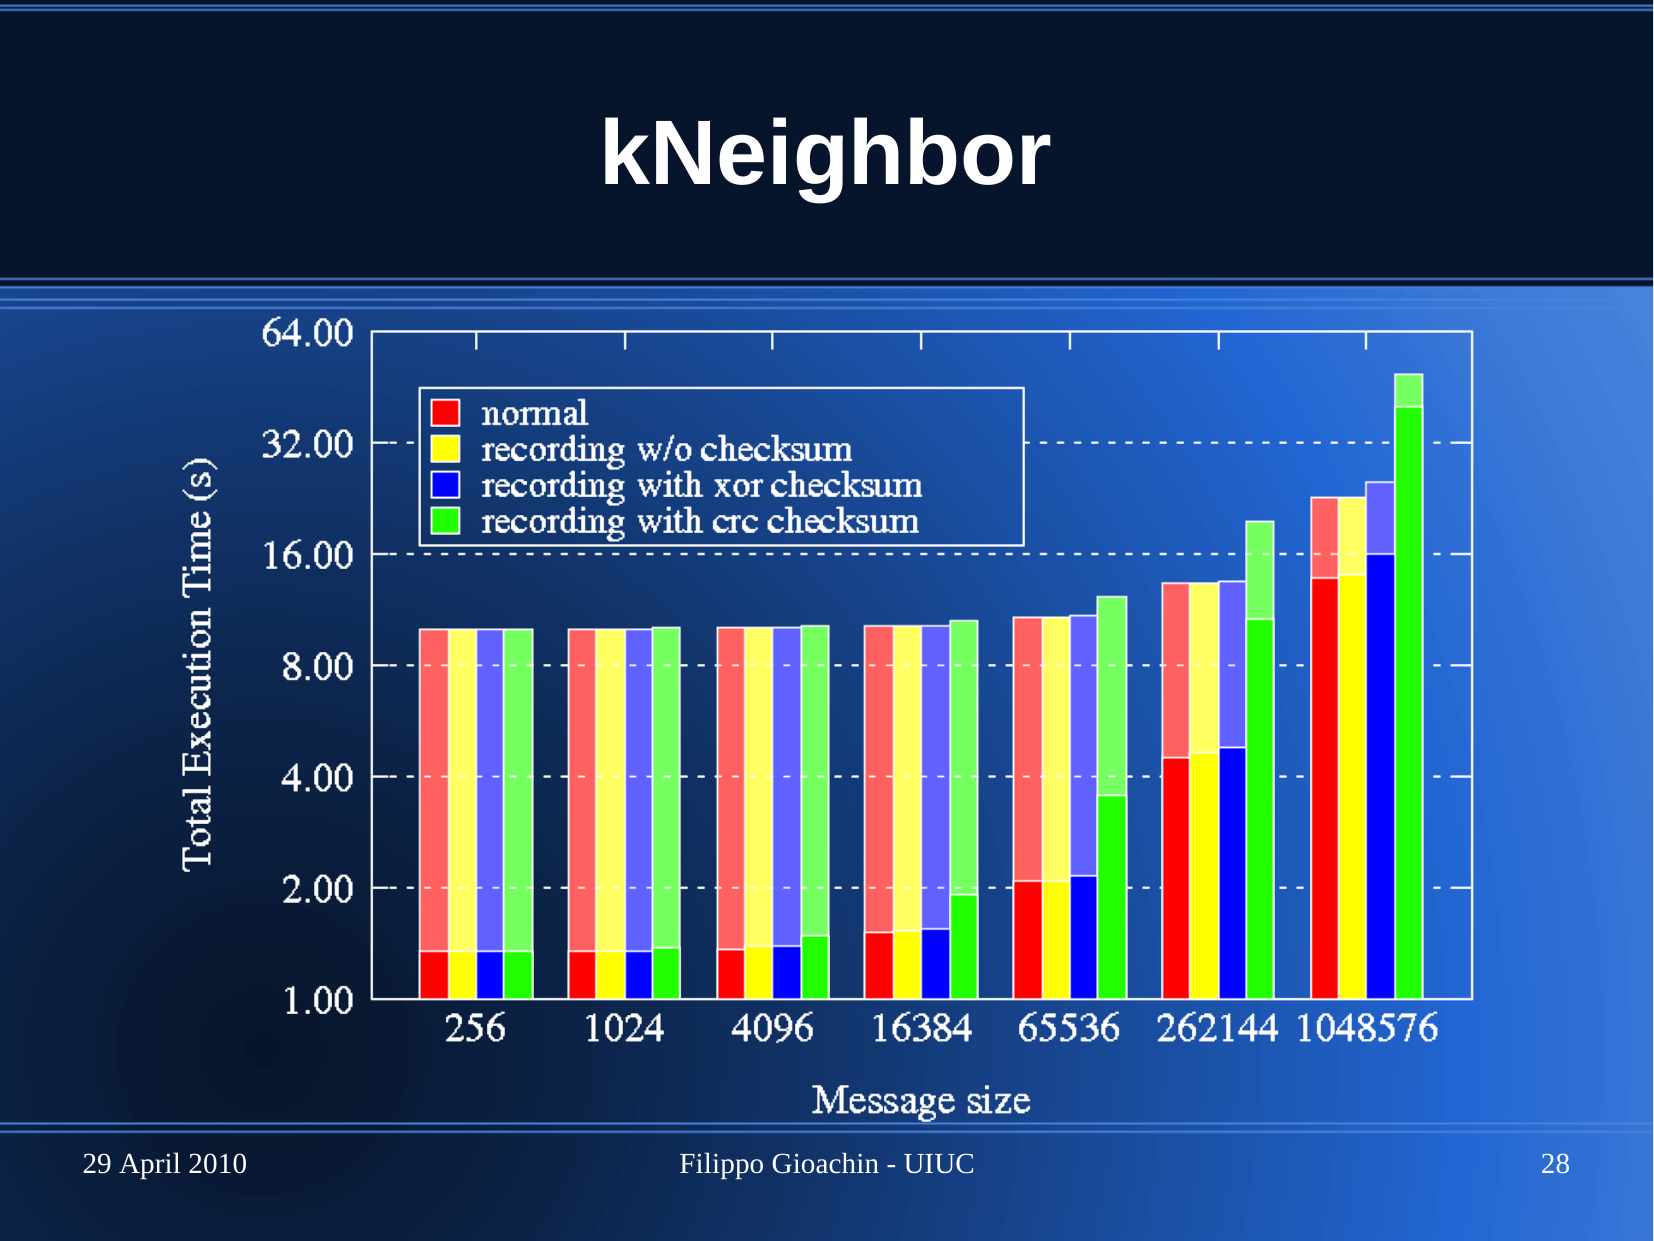

# kNeighbor
29 April 2010
Filippo Gioachin - UIUC
28